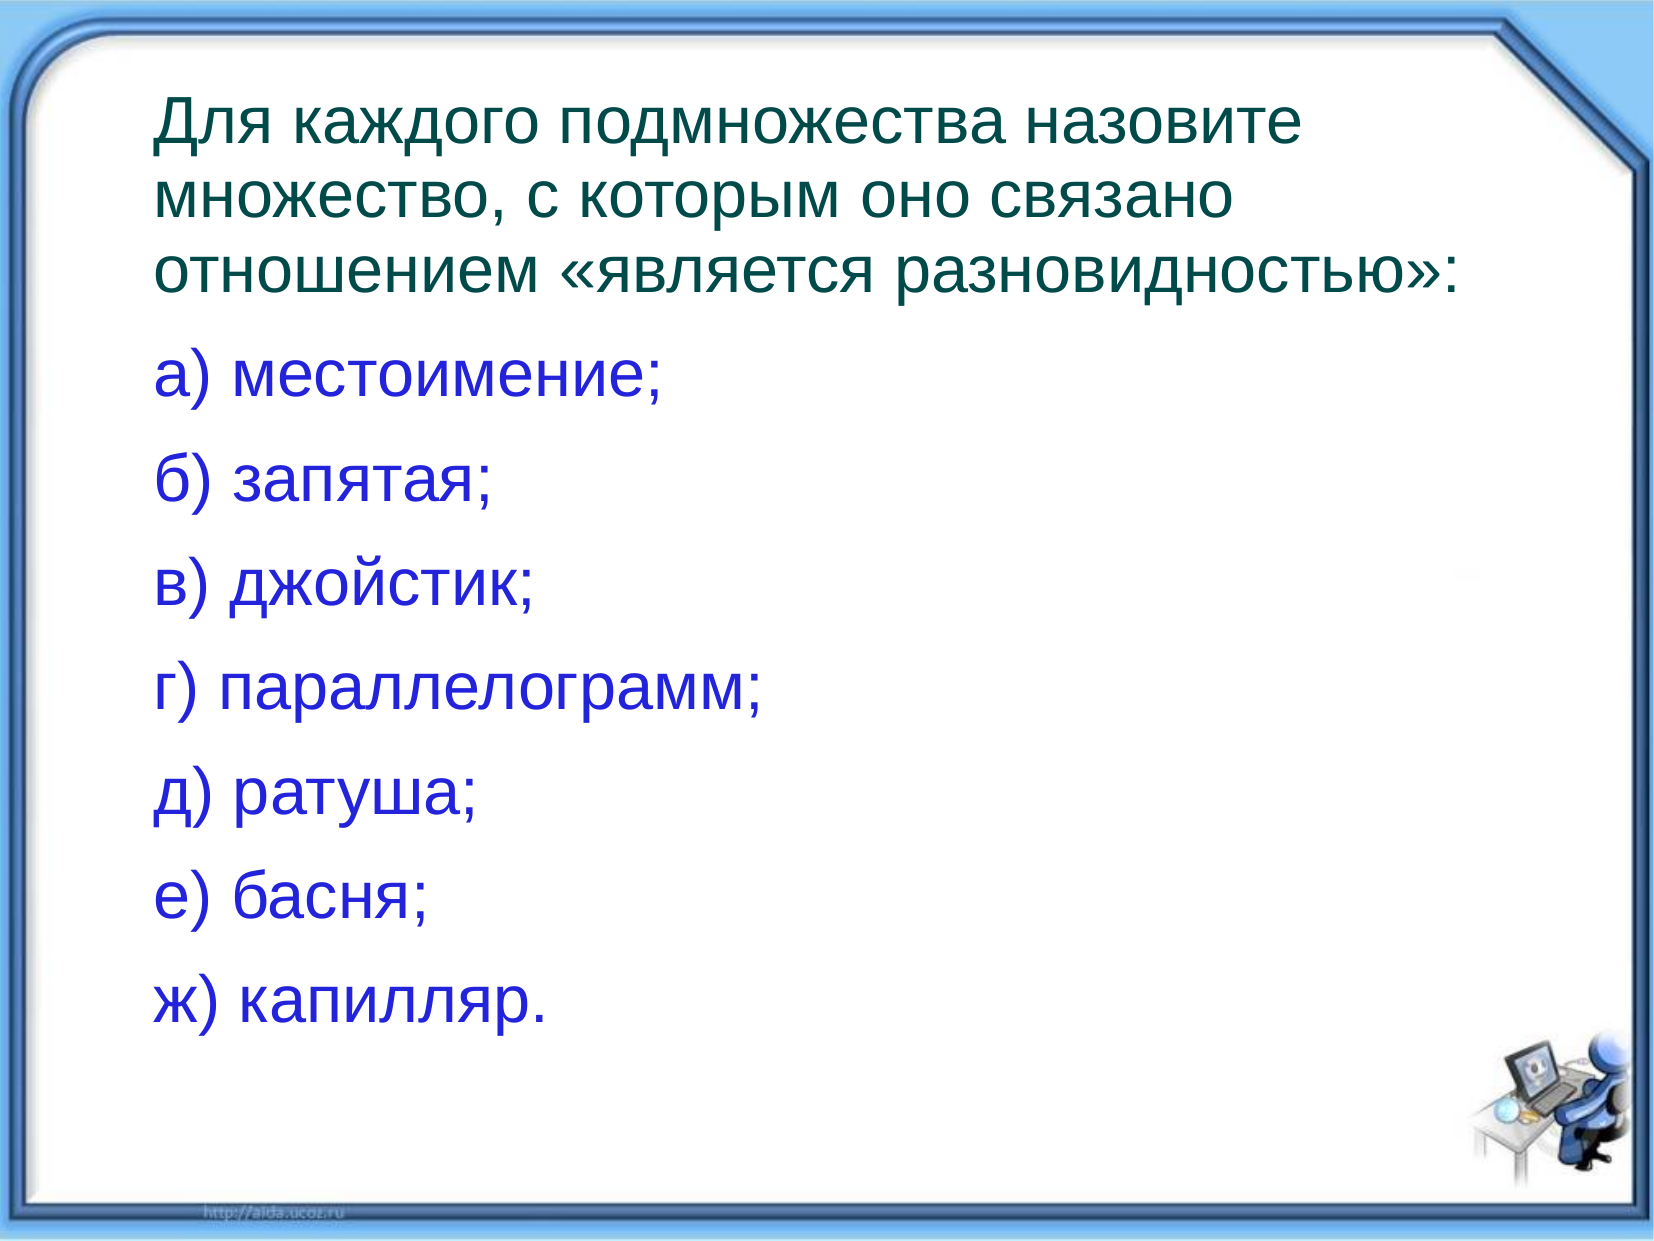

# Для каждого подмножества назовите множество, с которым оно связано отношением «является разновидностью»:
а) местоимение;
б) запятая;
в) джойстик;
г) параллелограмм;
д) ратуша;
е) басня;
ж) капилляр.